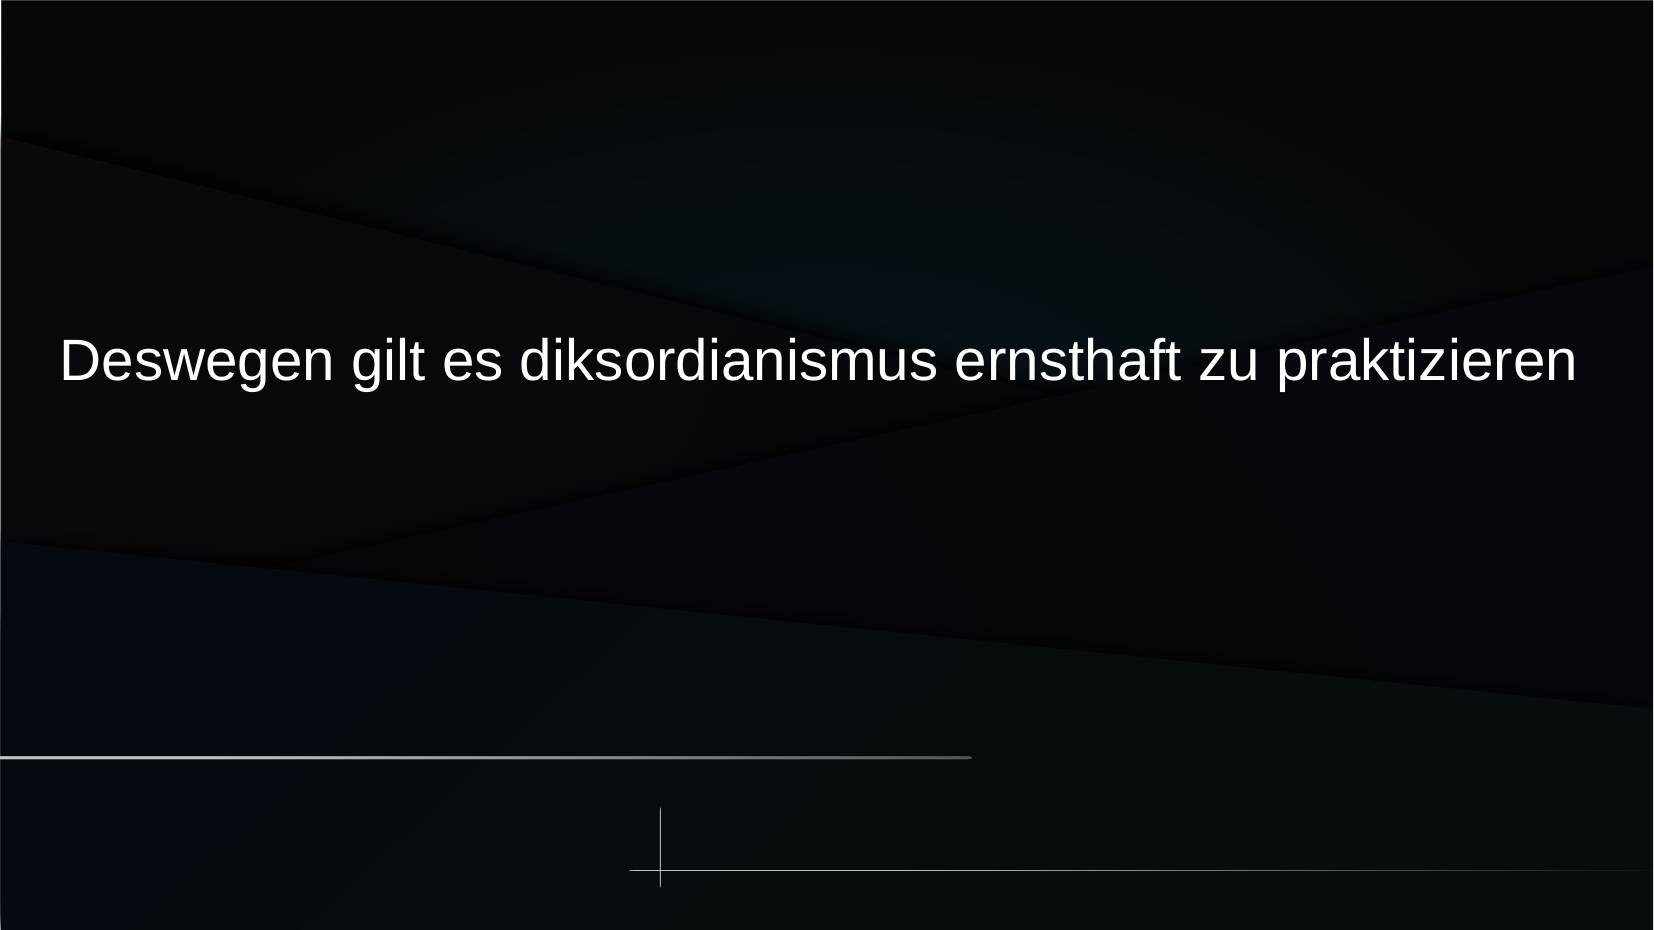

Deswegen gilt es diksordianismus ernsthaft zu praktizieren